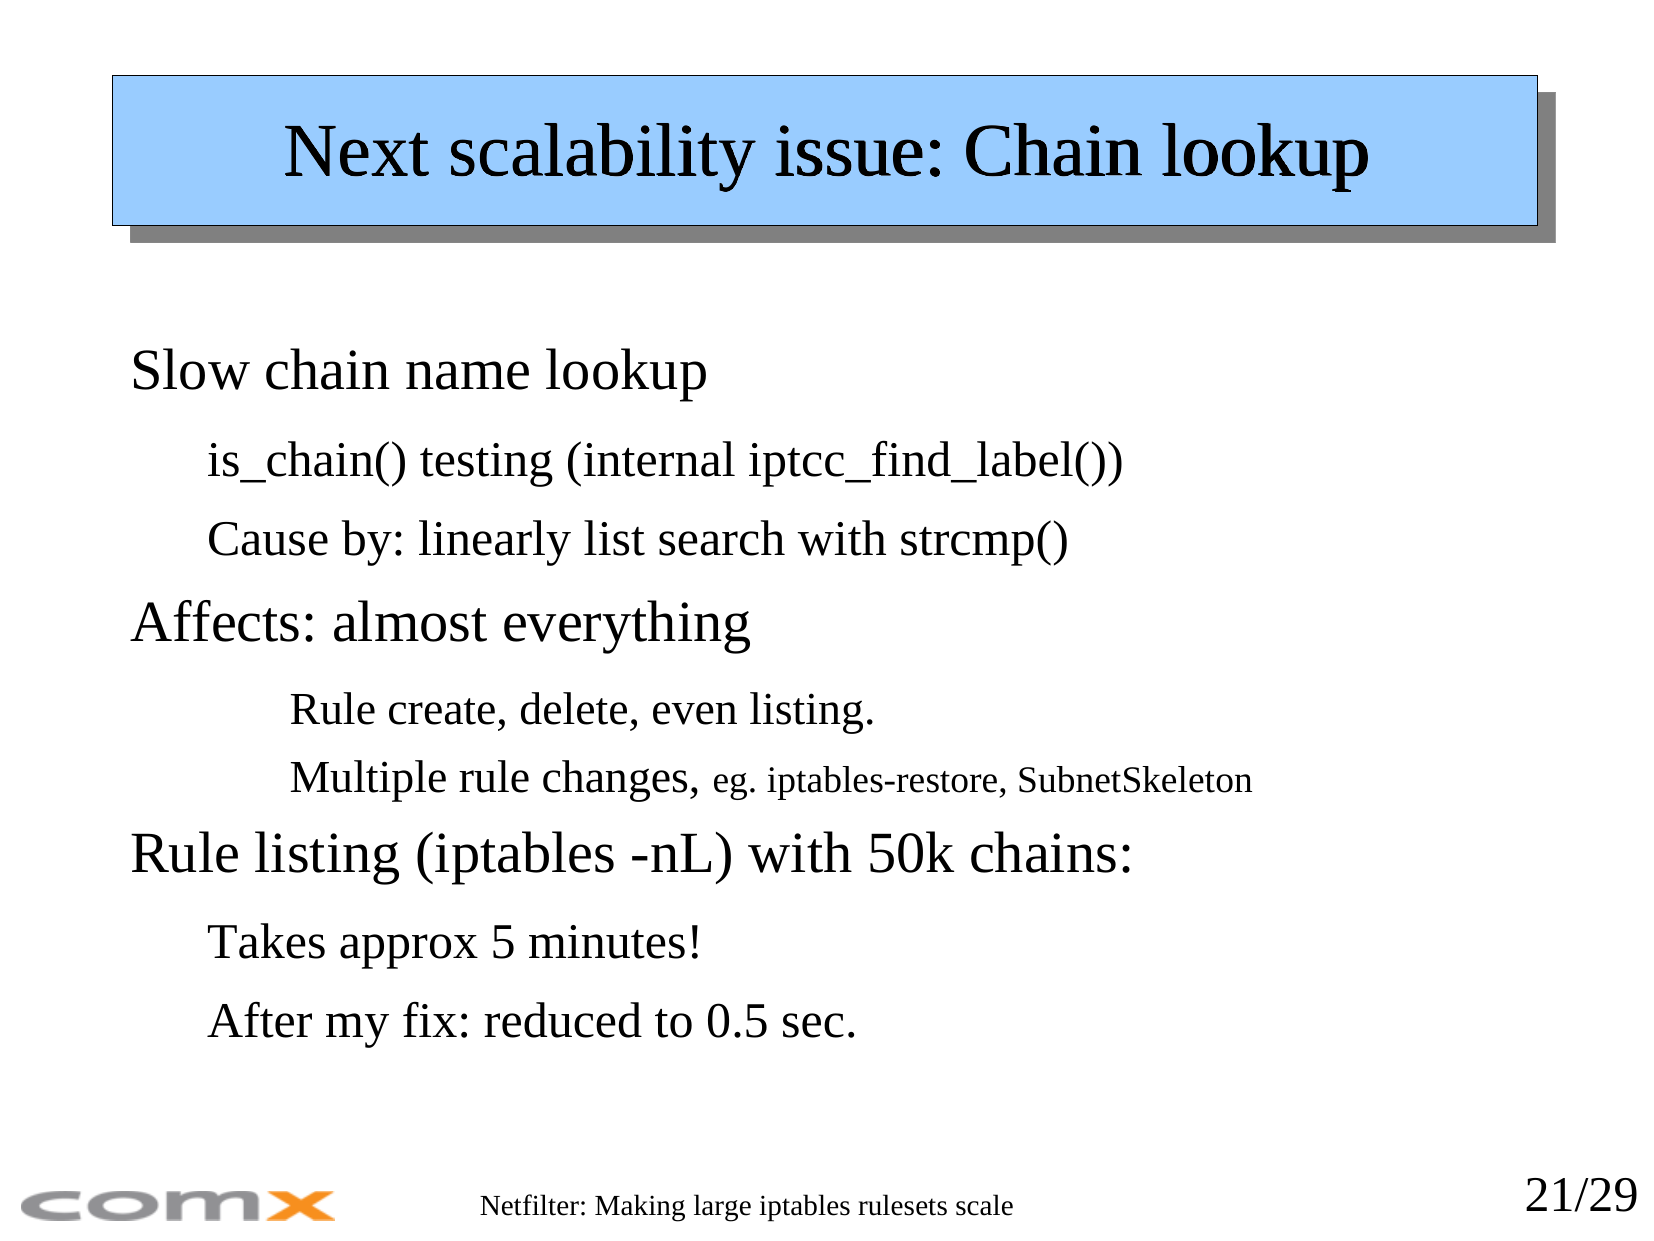

# Next scalability issue: Chain lookup
Slow chain name lookup
is_chain() testing (internal iptcc_find_label())
Cause by: linearly list search with strcmp()
Affects: almost everything
Rule create, delete, even listing.
Multiple rule changes, eg. iptables-restore, SubnetSkeleton
Rule listing (iptables -nL) with 50k chains:
Takes approx 5 minutes!
After my fix: reduced to 0.5 sec.